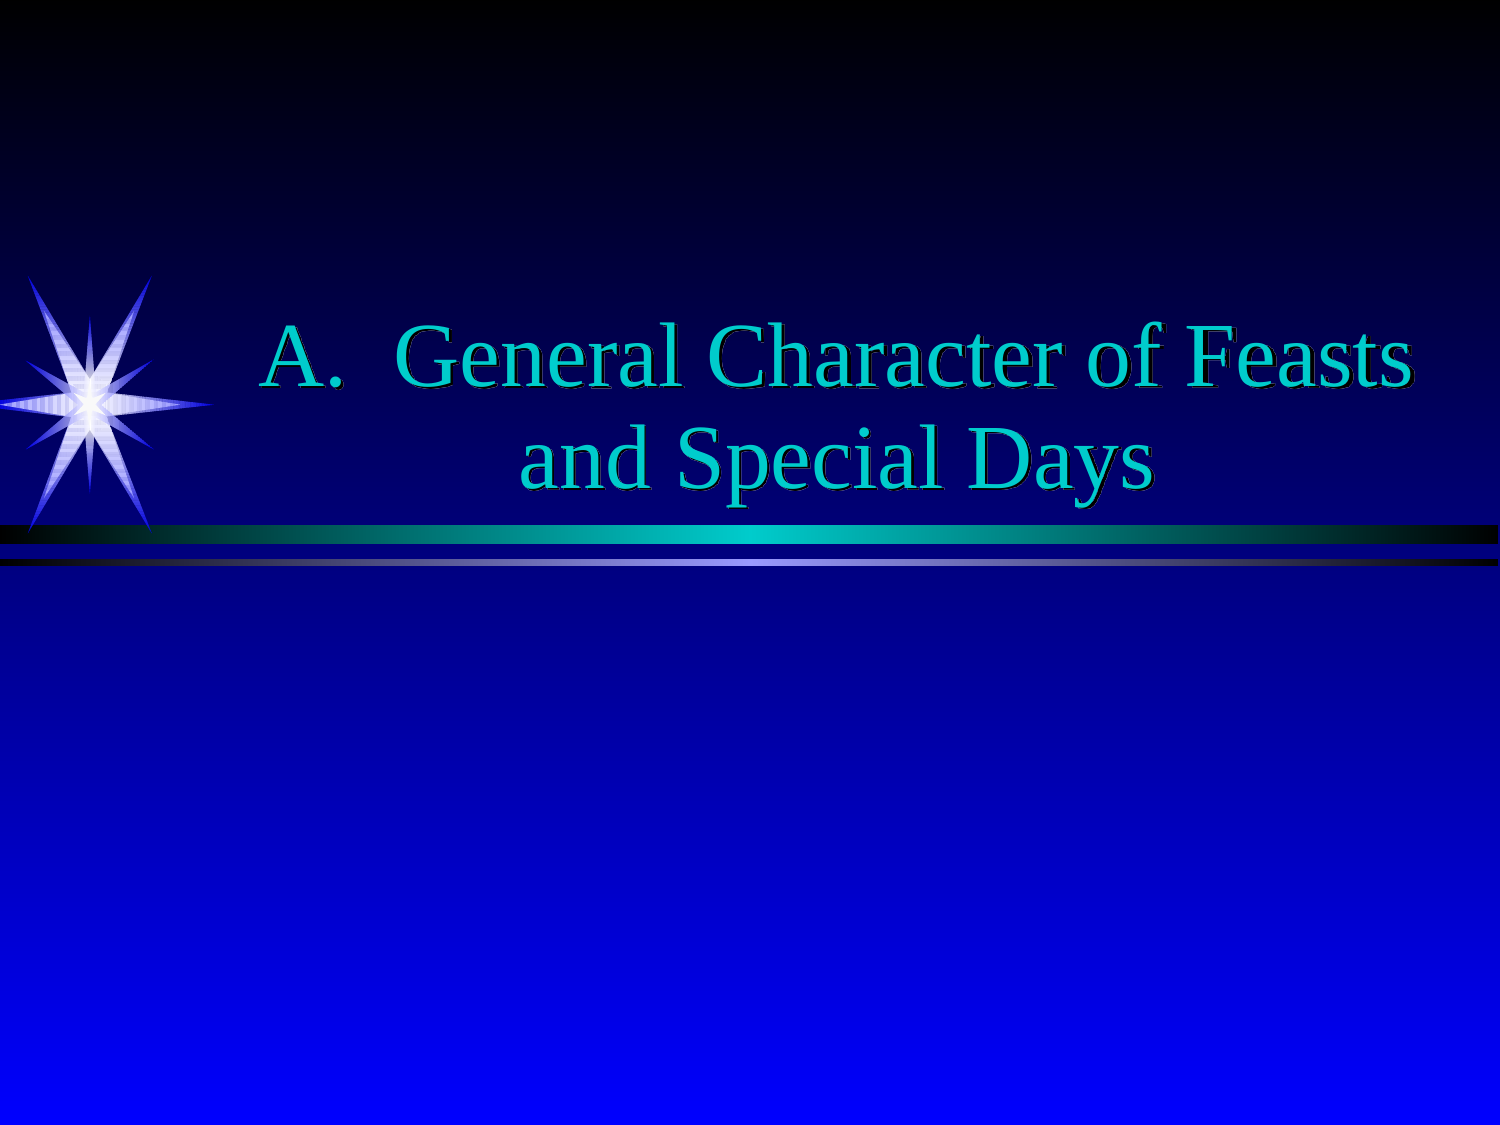

# A. General Character of Feasts and Special Days